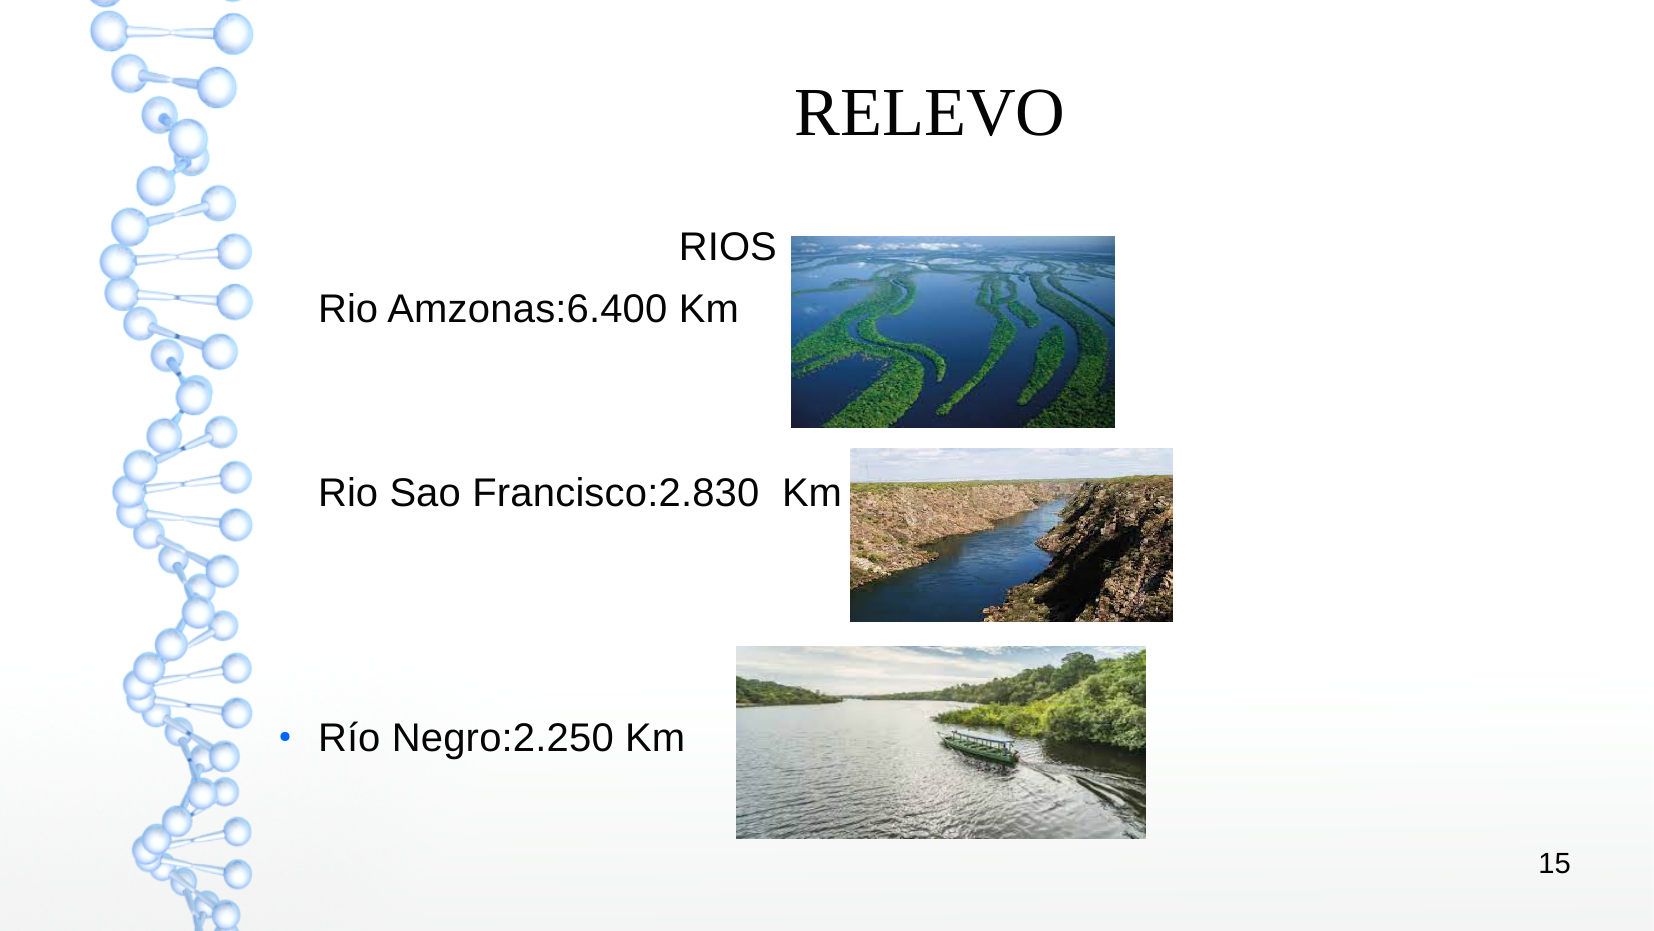

# RELEVO
 RIOS
Rio Amzonas:6.400 Km
Rio Sao Francisco:2.830 Km
Río Negro:2.250 Km
15